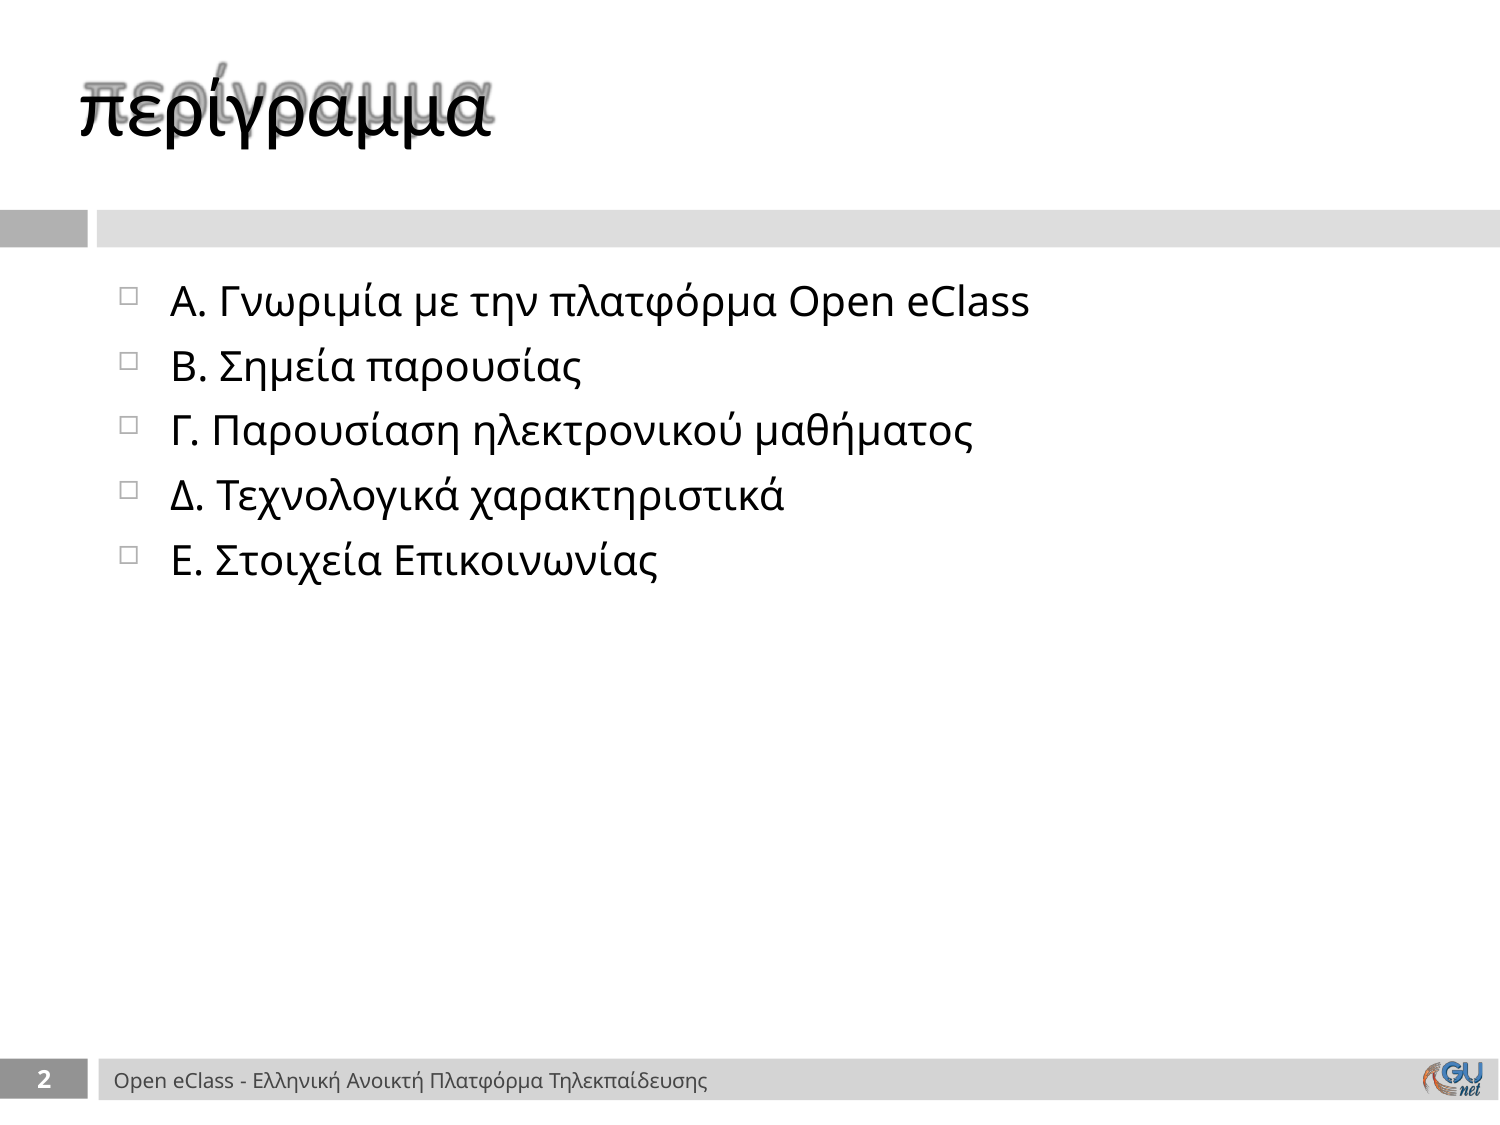

περίγραμμα
Α. Γνωριμία με την πλατφόρμα Open eClass
Β. Σημεία παρουσίας
Γ. Παρουσίαση ηλεκτρονικού μαθήματος
Δ. Τεχνολογικά χαρακτηριστικά
Ε. Στοιχεία Επικοινωνίας
2
Open eClass - Ελληνική Ανοικτή Πλατφόρμα Τηλεκπαίδευσης